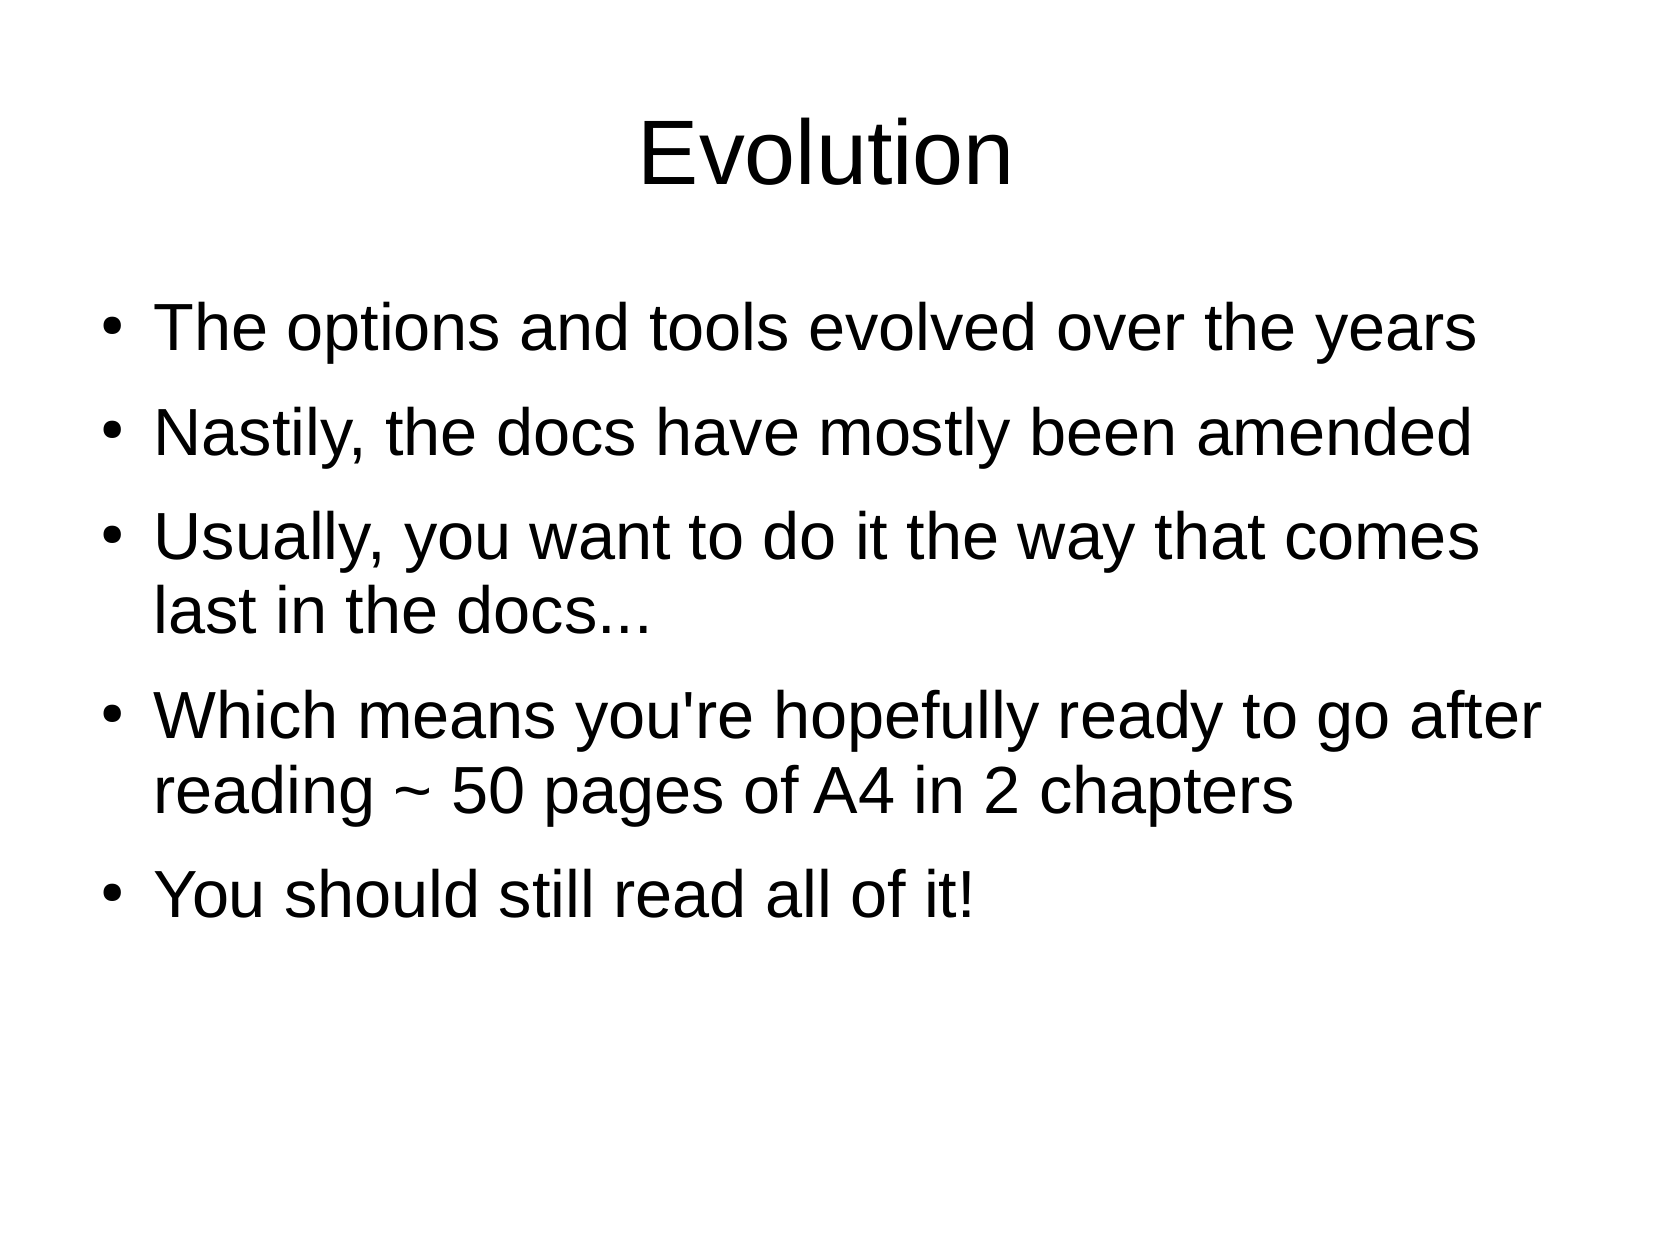

# Evolution
The options and tools evolved over the years
Nastily, the docs have mostly been amended
Usually, you want to do it the way that comes last in the docs...
Which means you're hopefully ready to go after reading ~ 50 pages of A4 in 2 chapters
You should still read all of it!